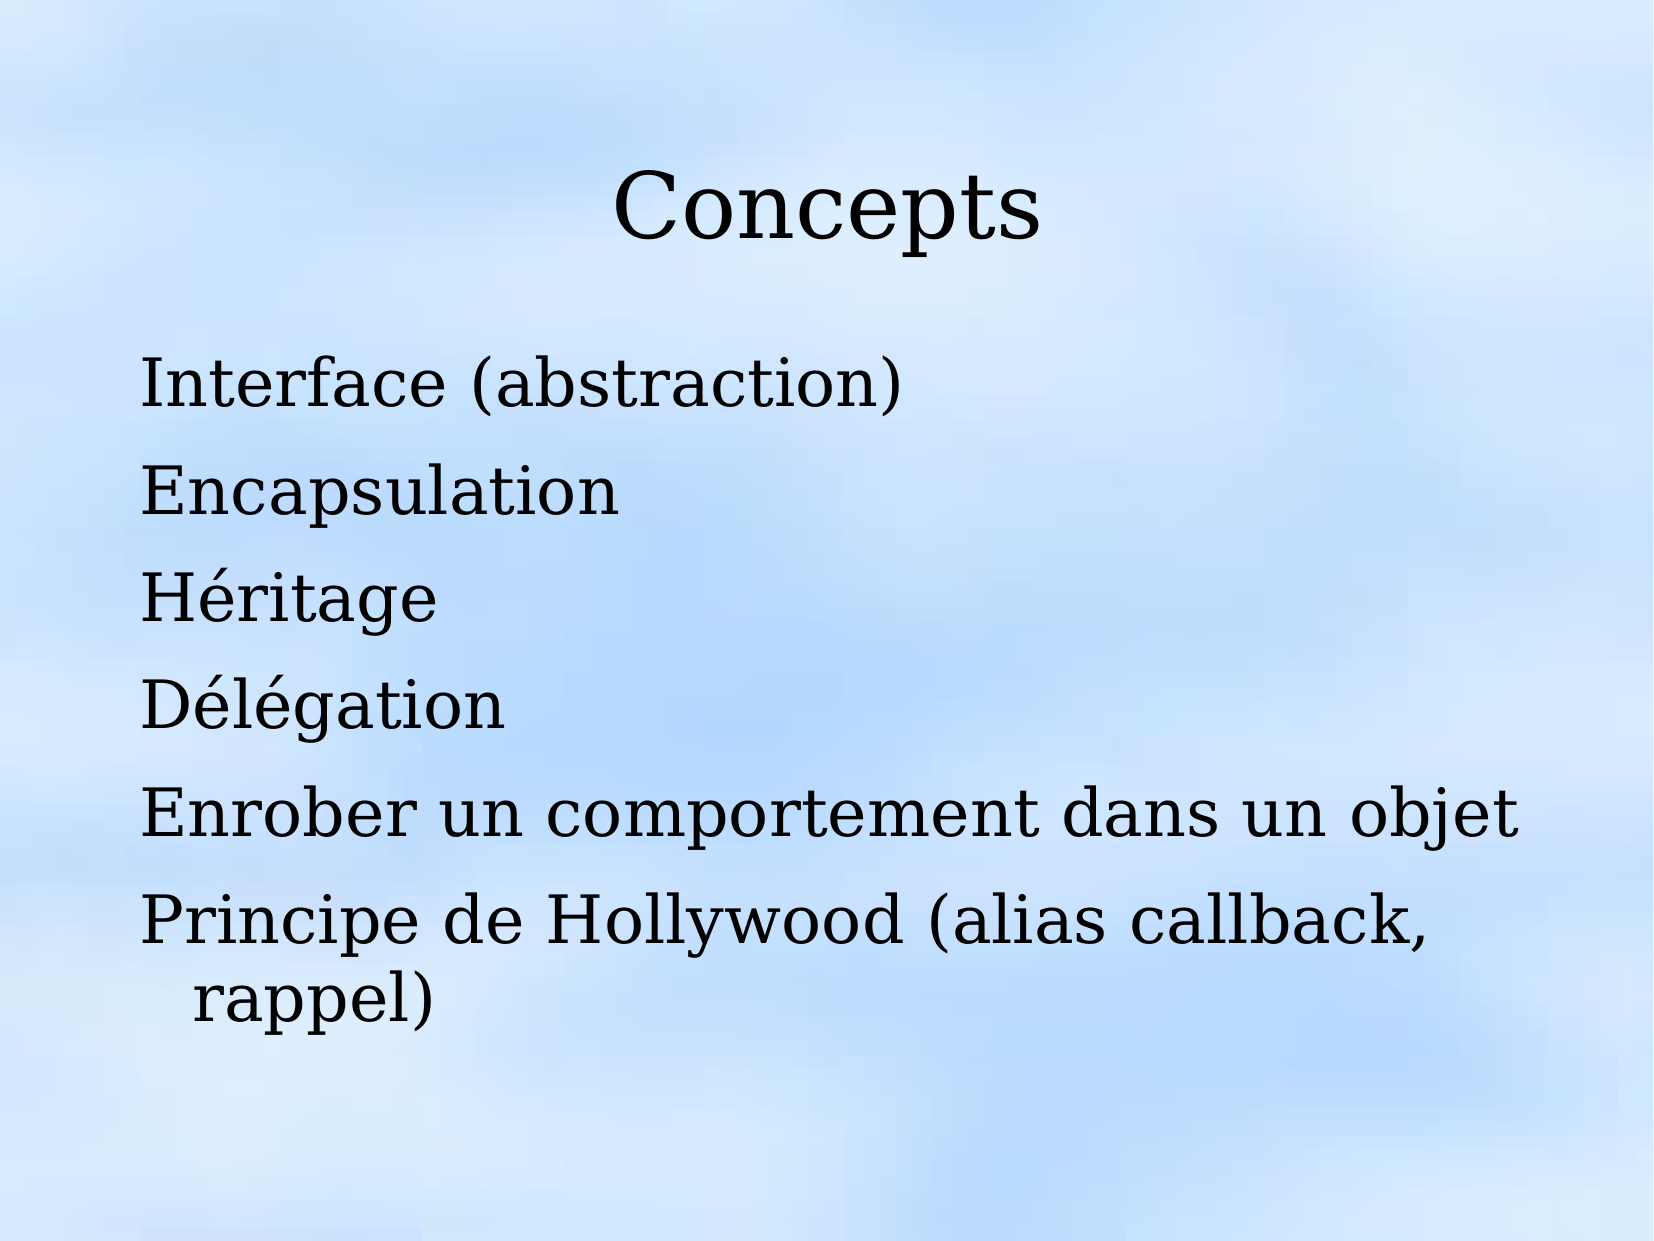

# Concepts
Interface (abstraction)
Encapsulation
Héritage
Délégation
Enrober un comportement dans un objet
Principe de Hollywood (alias callback, rappel)